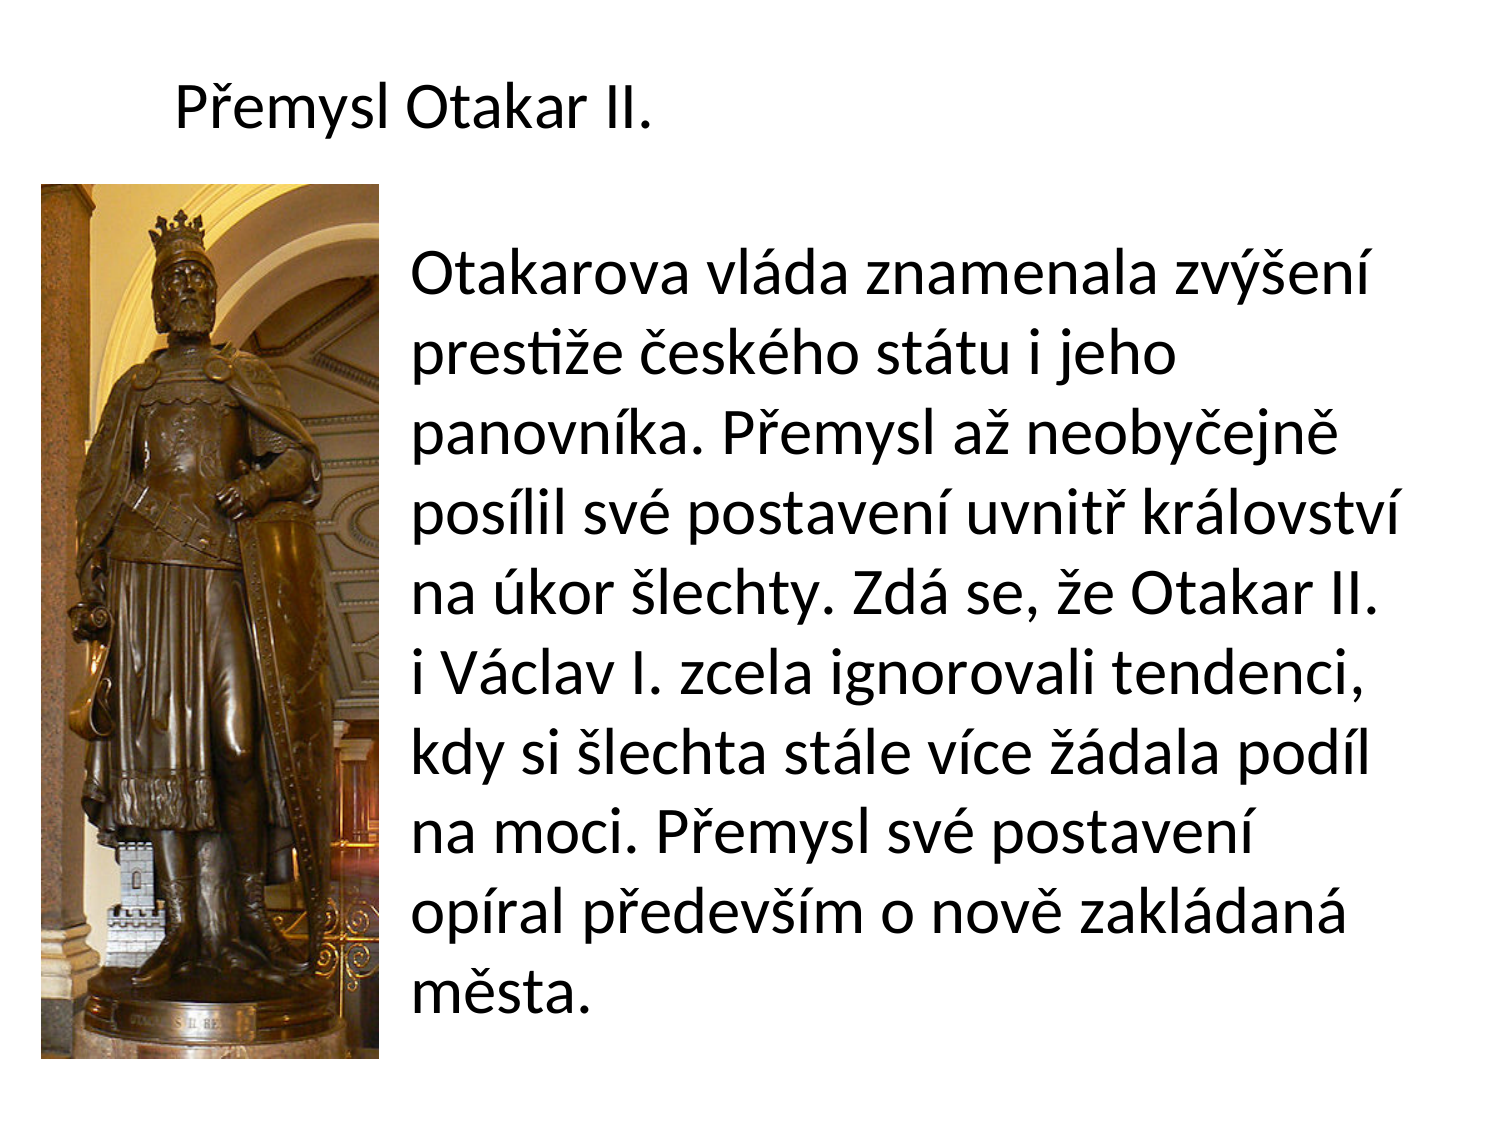

Přemysl Otakar II.
Otakarova vláda znamenala zvýšení prestiže českého státu i jeho panovníka. Přemysl až neobyčejně posílil své postavení uvnitř království na úkor šlechty. Zdá se, že Otakar II. i Václav I. zcela ignorovali tendenci, kdy si šlechta stále více žádala podíl na moci. Přemysl své postavení opíral především o nově zakládaná města.